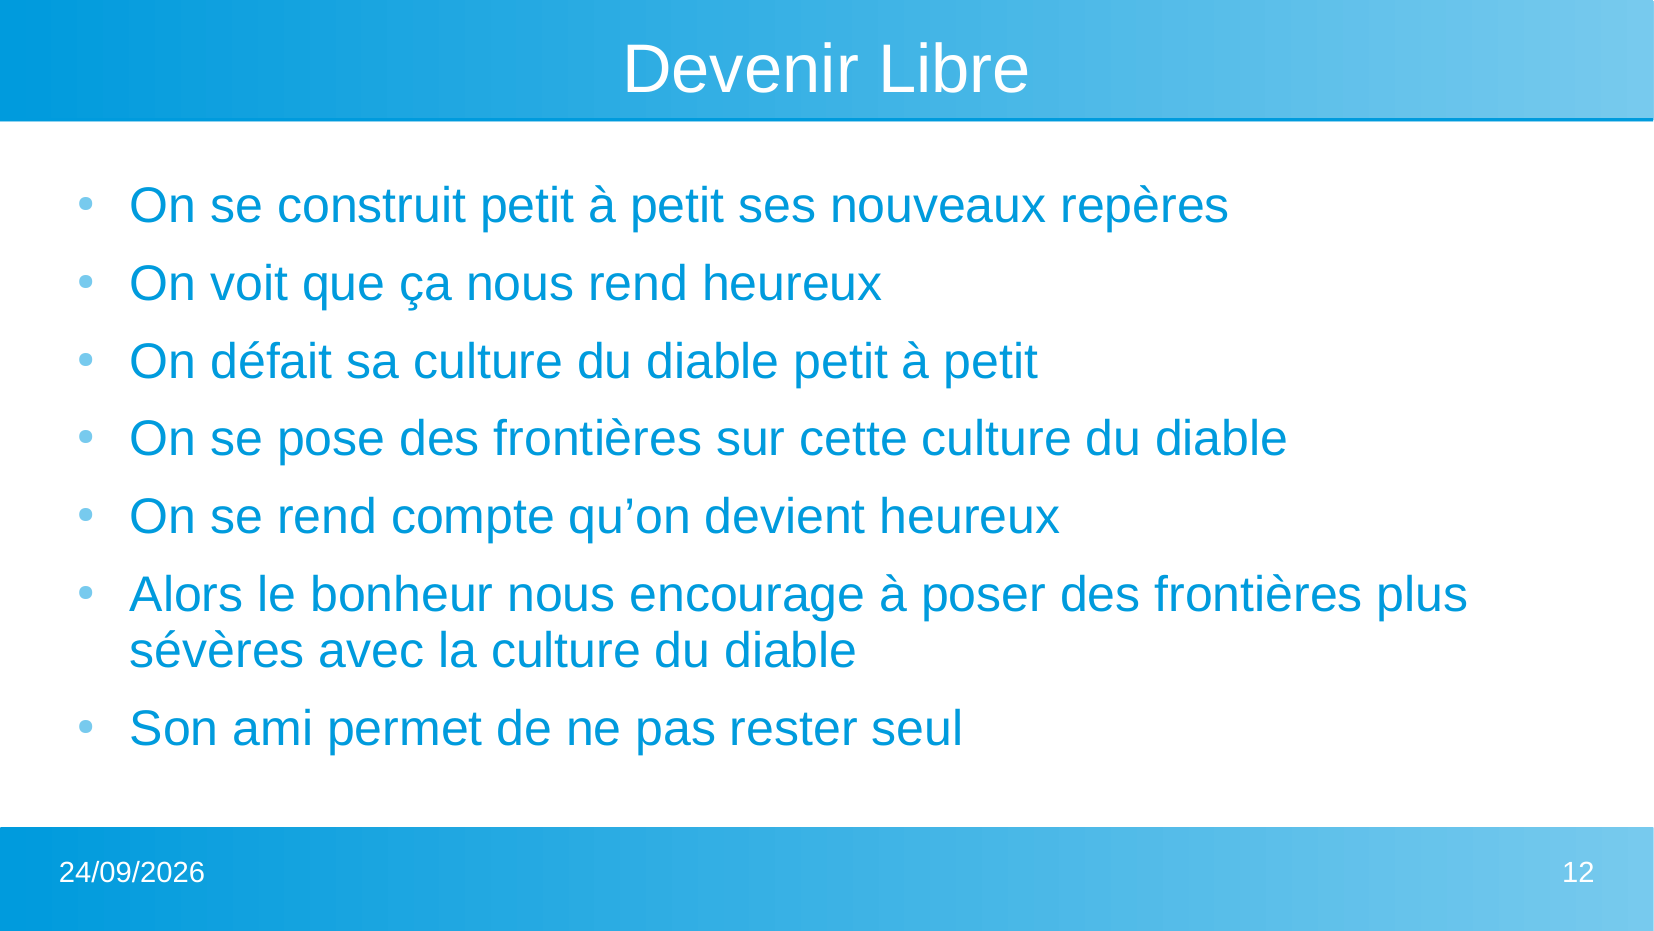

# Devenir Libre
On se construit petit à petit ses nouveaux repères
On voit que ça nous rend heureux
On défait sa culture du diable petit à petit
On se pose des frontières sur cette culture du diable
On se rend compte qu’on devient heureux
Alors le bonheur nous encourage à poser des frontières plus sévères avec la culture du diable
Son ami permet de ne pas rester seul
12